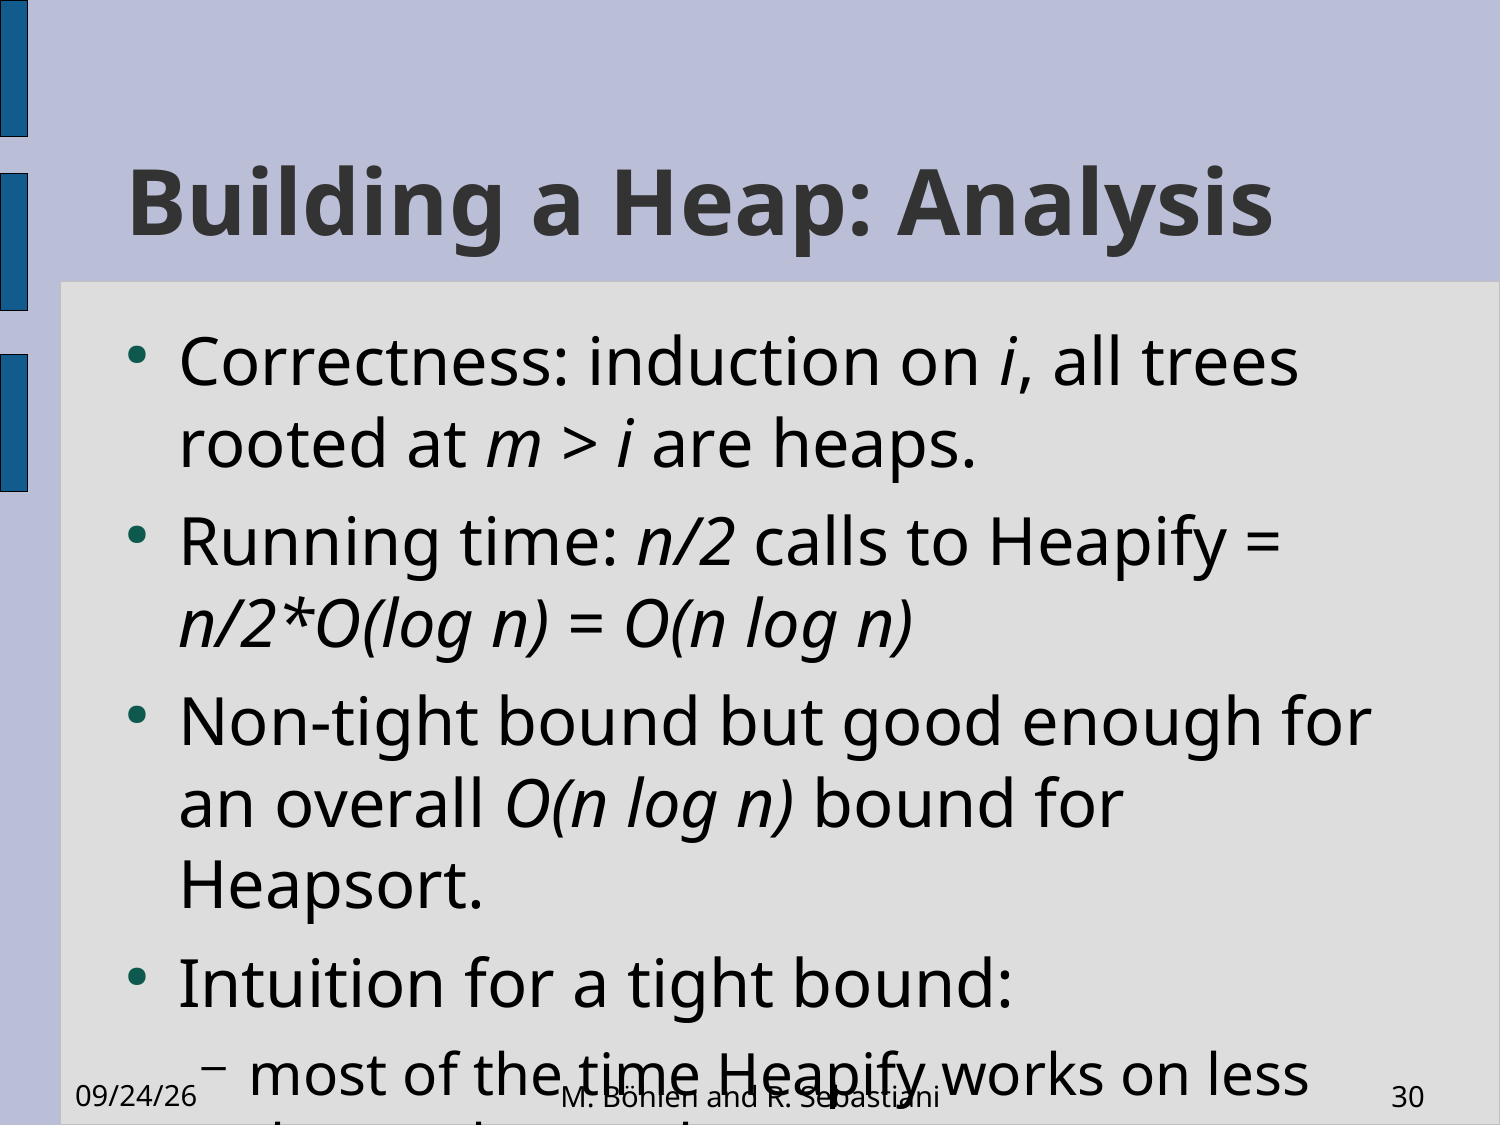

# Building a Heap: Analysis
Correctness: induction on i, all trees rooted at m > i are heaps.
Running time: n/2 calls to Heapify =
n/2*O(log n) = O(n log n)
Non-tight bound but good enough for an overall O(n log n) bound for Heapsort.
Intuition for a tight bound:
most of the time Heapify works on less than n element heaps
M. Böhlen and R. Sebastiani
30